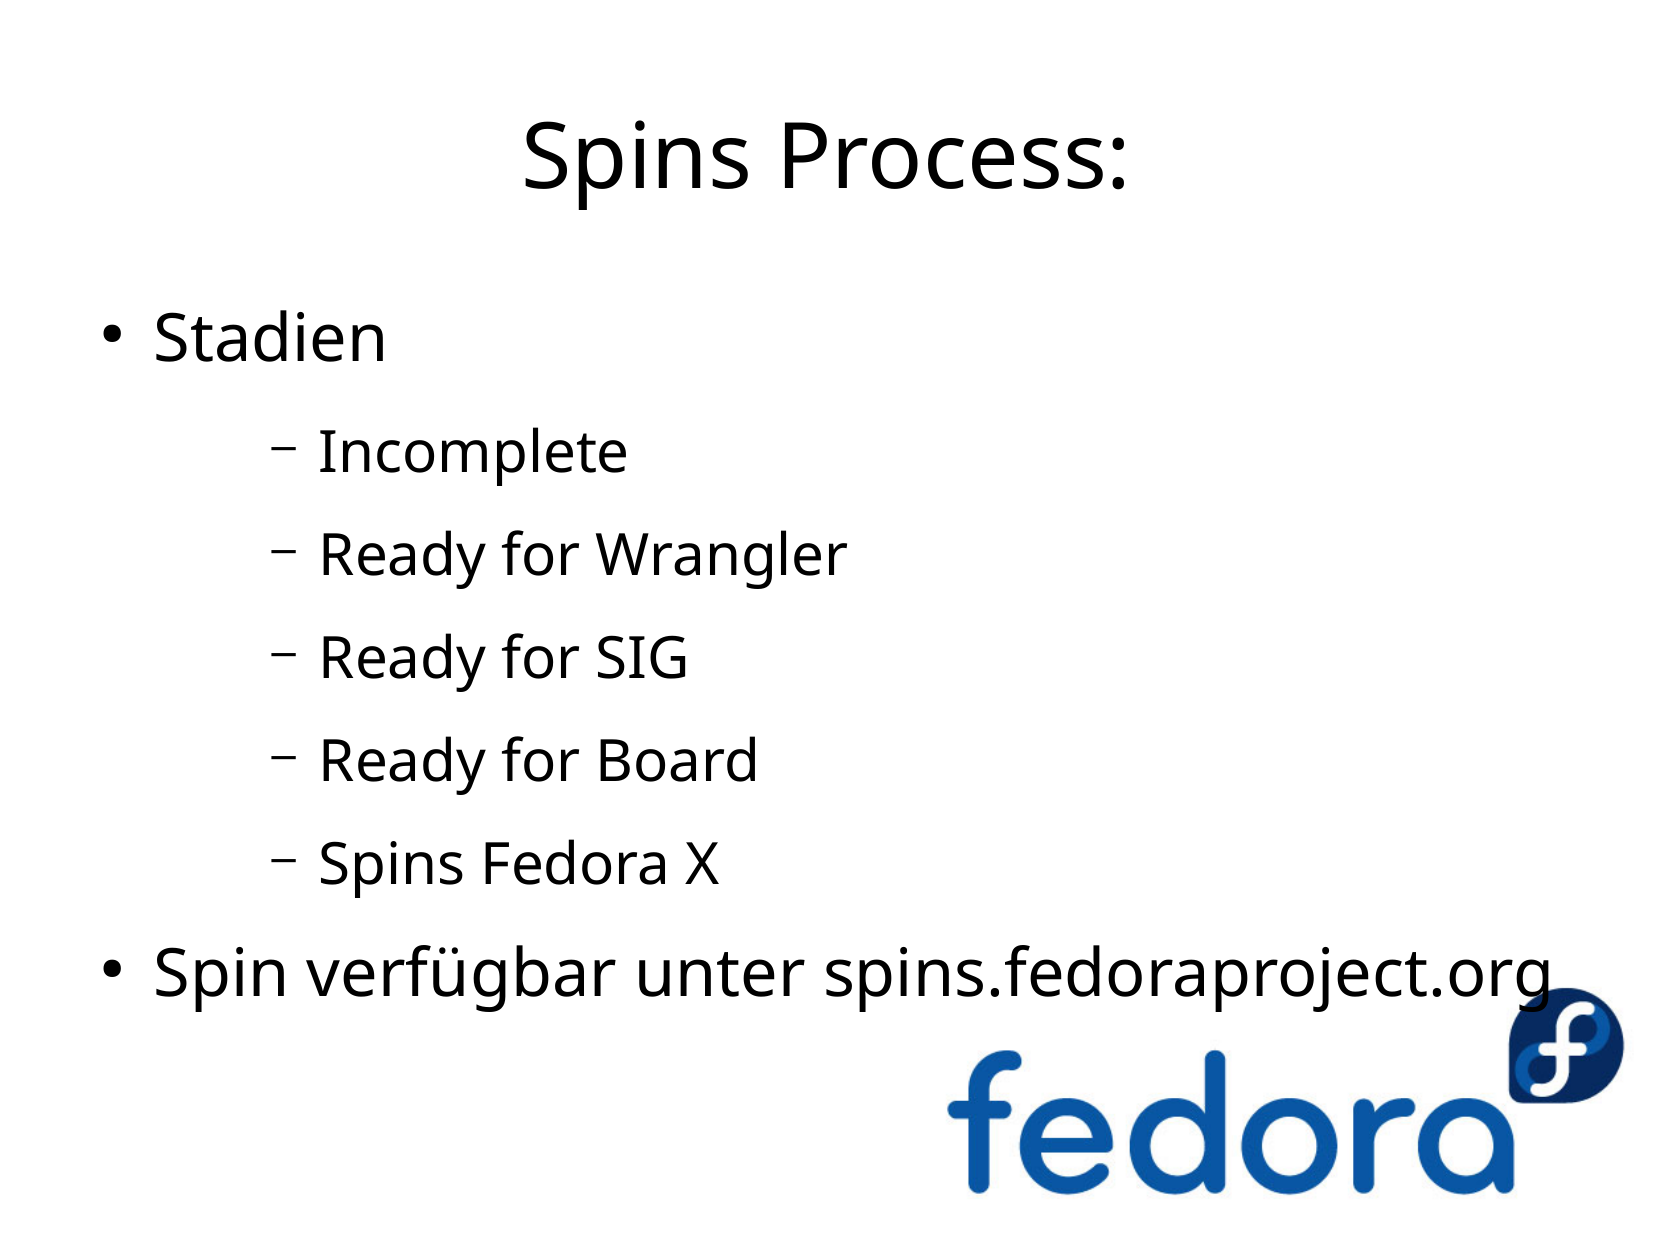

# Spins Process:
Stadien
Incomplete
Ready for Wrangler
Ready for SIG
Ready for Board
Spins Fedora X
Spin verfügbar unter spins.fedoraproject.org